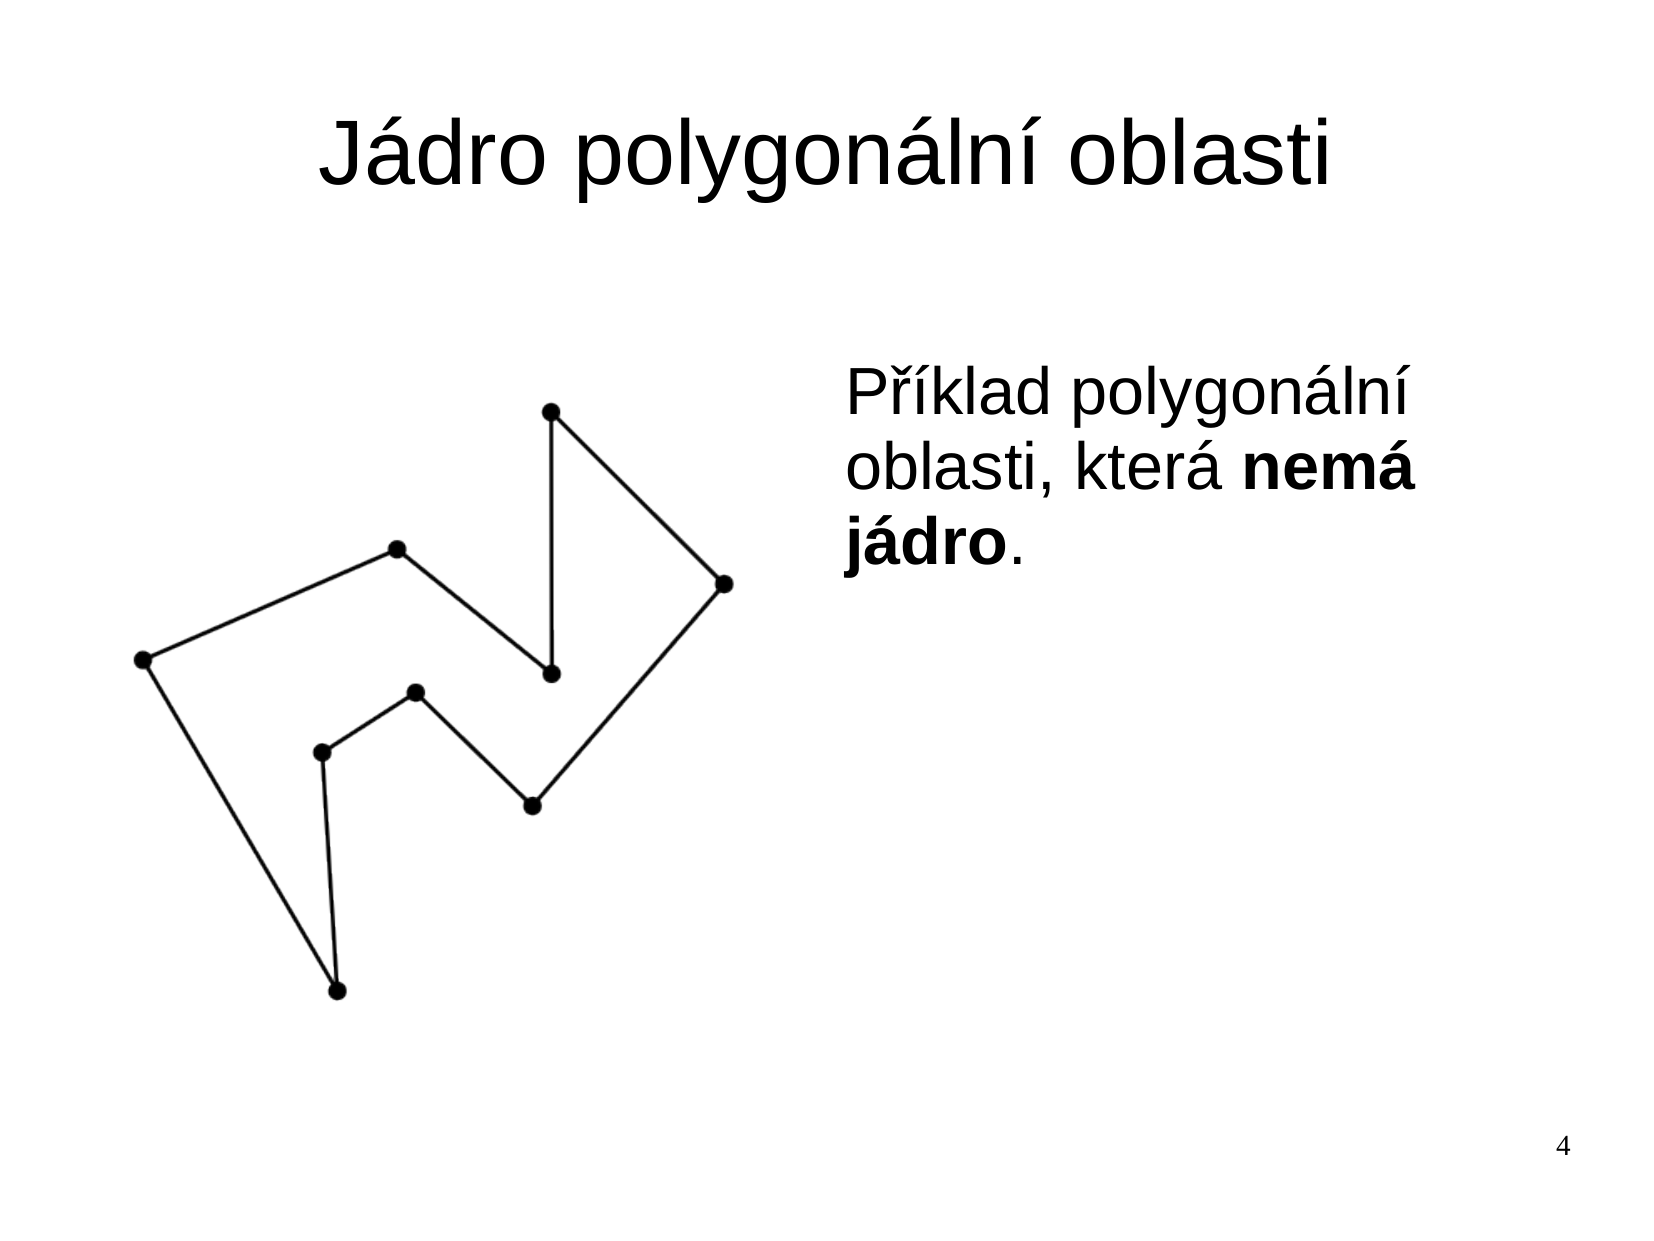

# Jádro polygonální oblasti
Příklad polygonální oblasti, která nemá jádro.
4